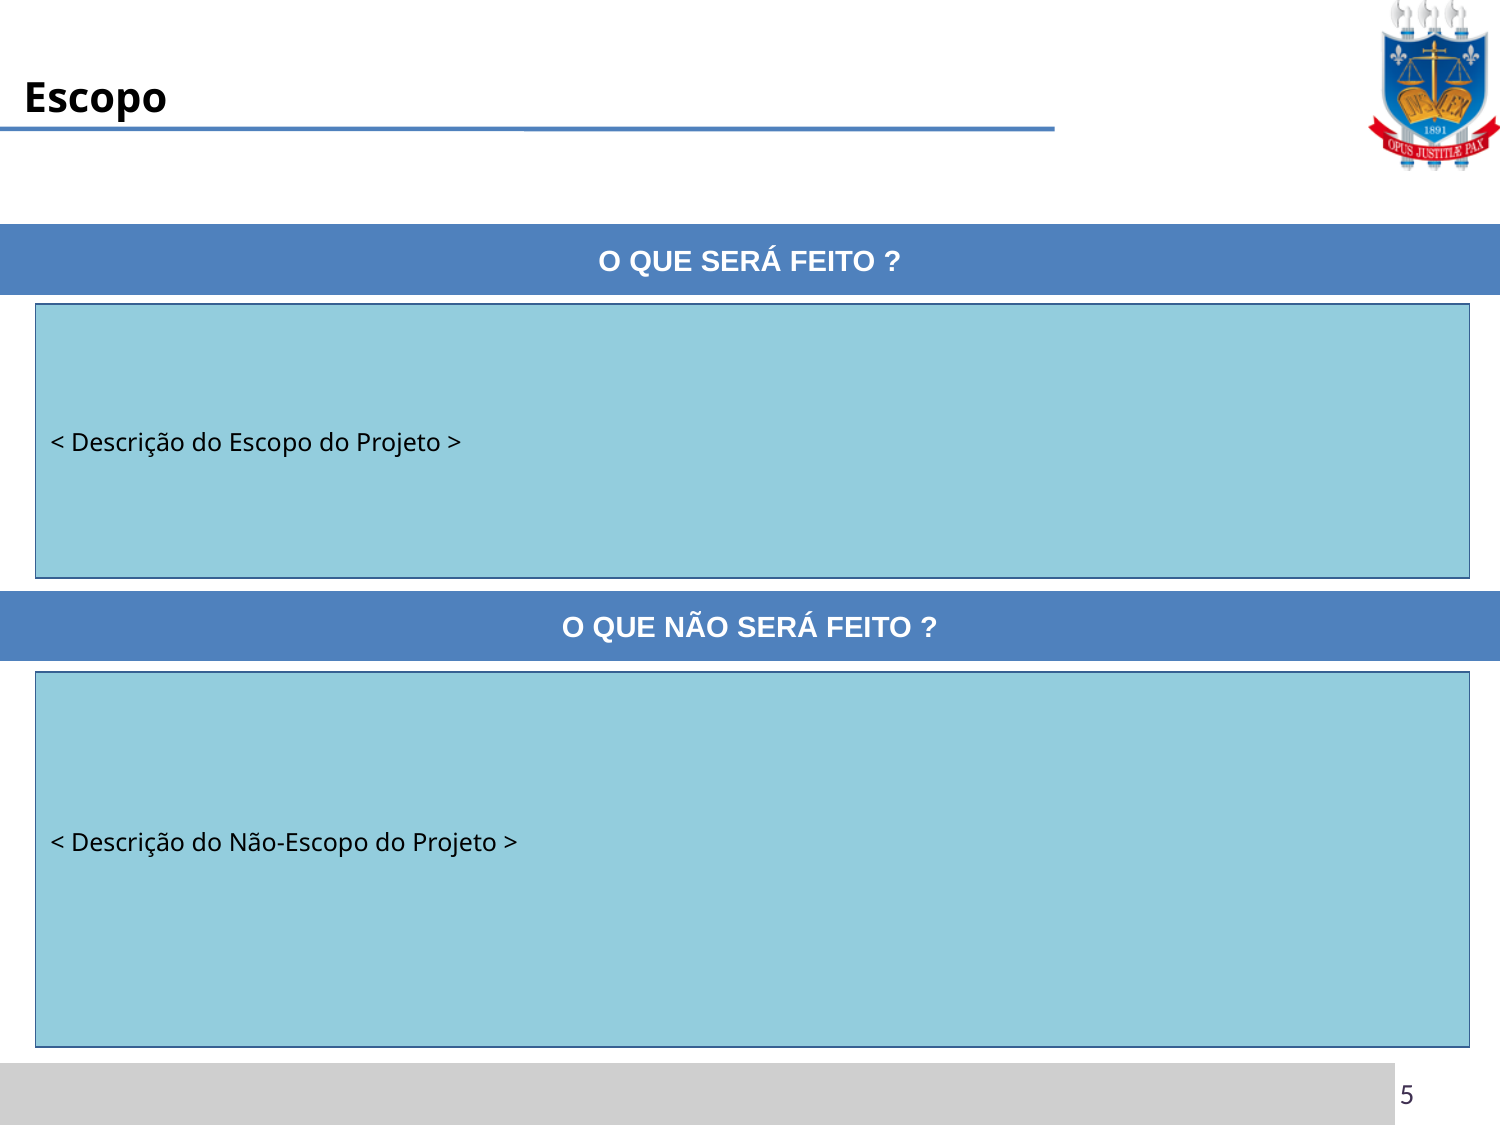

Escopo
O QUE SERÁ FEITO ?
< Descrição do Escopo do Projeto >
O QUE NÃO SERÁ FEITO ?
< Descrição do Não-Escopo do Projeto >